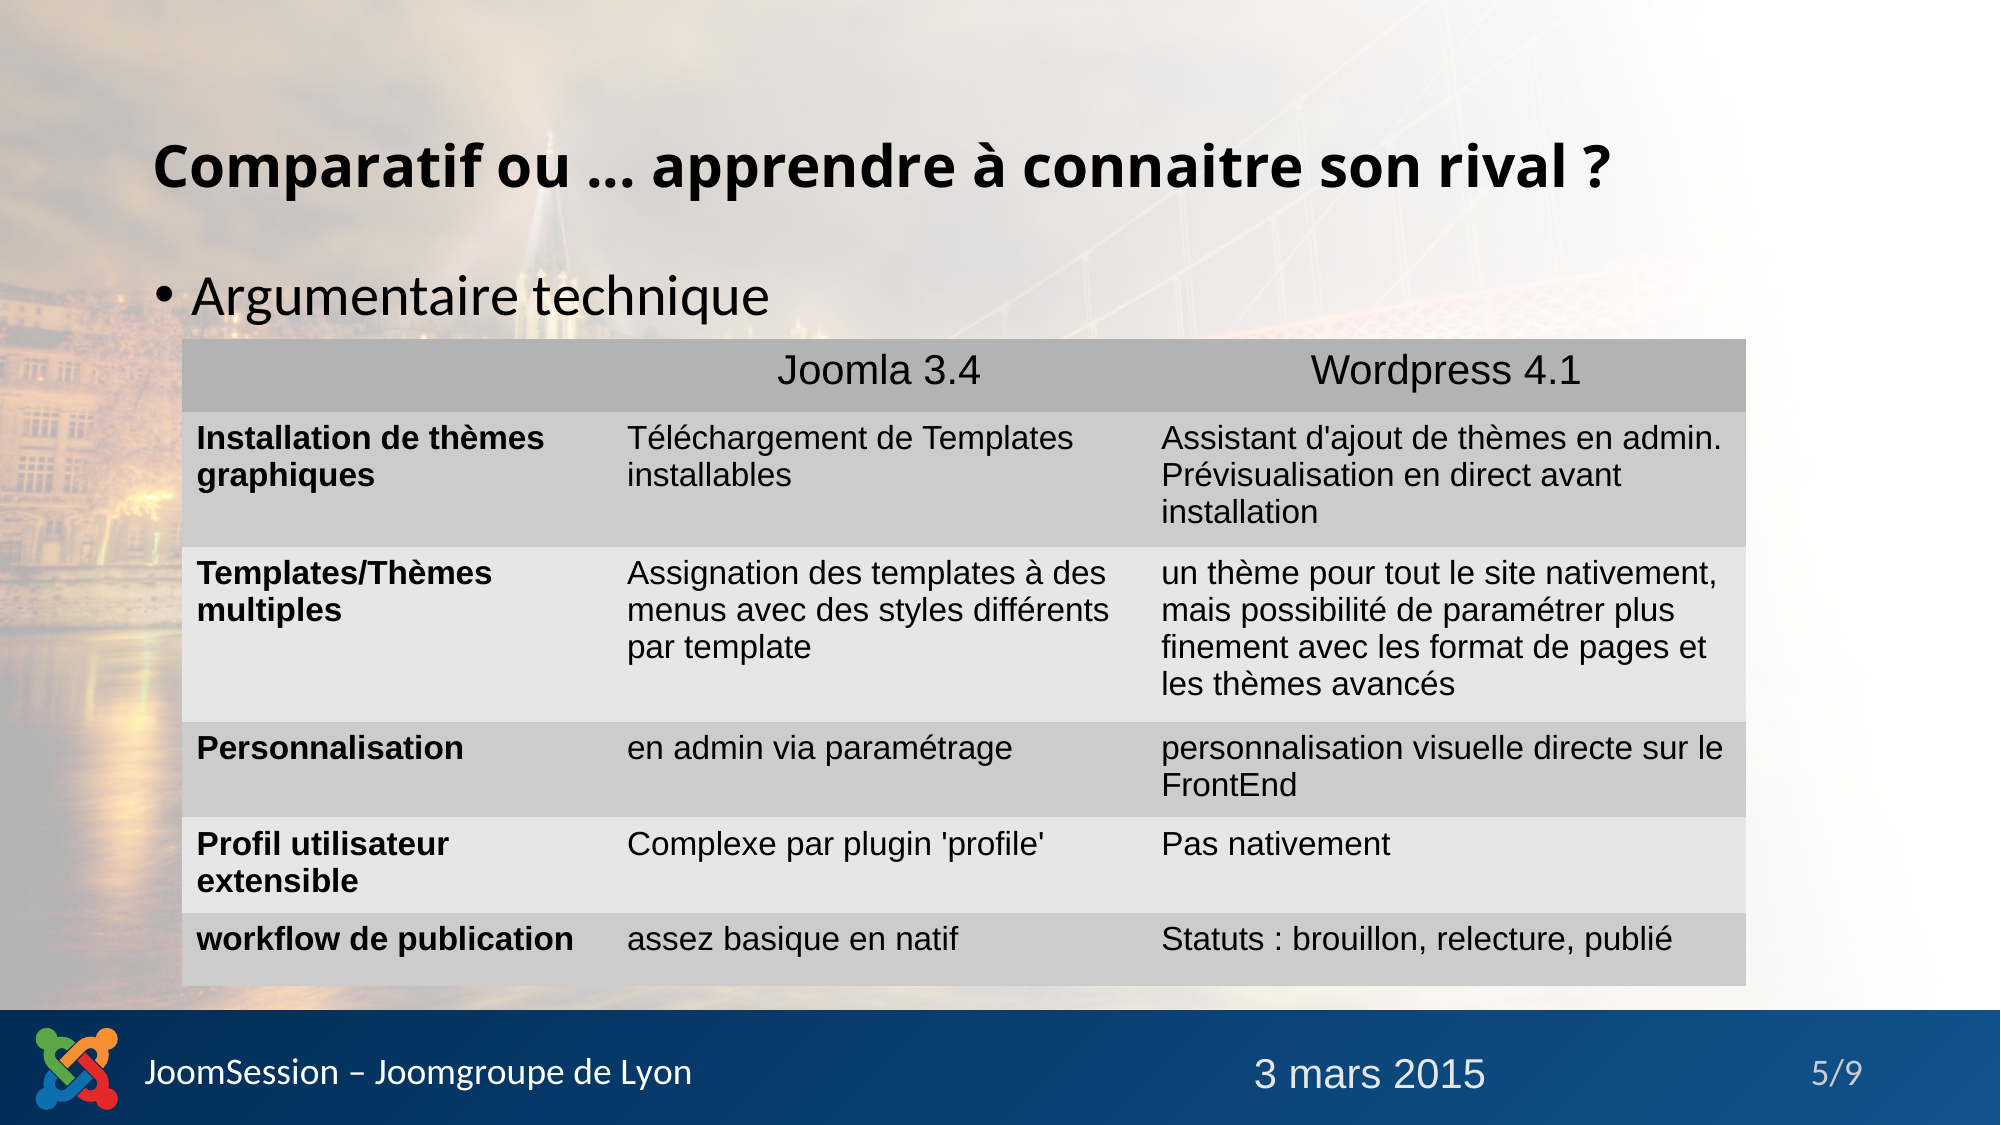

# Comparatif ou ... apprendre à connaitre son rival ?
Argumentaire technique
| | Joomla 3.4 | Wordpress 4.1 |
| --- | --- | --- |
| Installation de thèmes graphiques | Téléchargement de Templates installables | Assistant d'ajout de thèmes en admin. Prévisualisation en direct avant installation |
| Templates/Thèmes multiples | Assignation des templates à des menus avec des styles différents par template | un thème pour tout le site nativement, mais possibilité de paramétrer plus finement avec les format de pages et les thèmes avancés |
| Personnalisation | en admin via paramétrage | personnalisation visuelle directe sur le FrontEnd |
| Profil utilisateur extensible | Complexe par plugin 'profile' | Pas nativement |
| workflow de publication | assez basique en natif | Statuts : brouillon, relecture, publié |
5